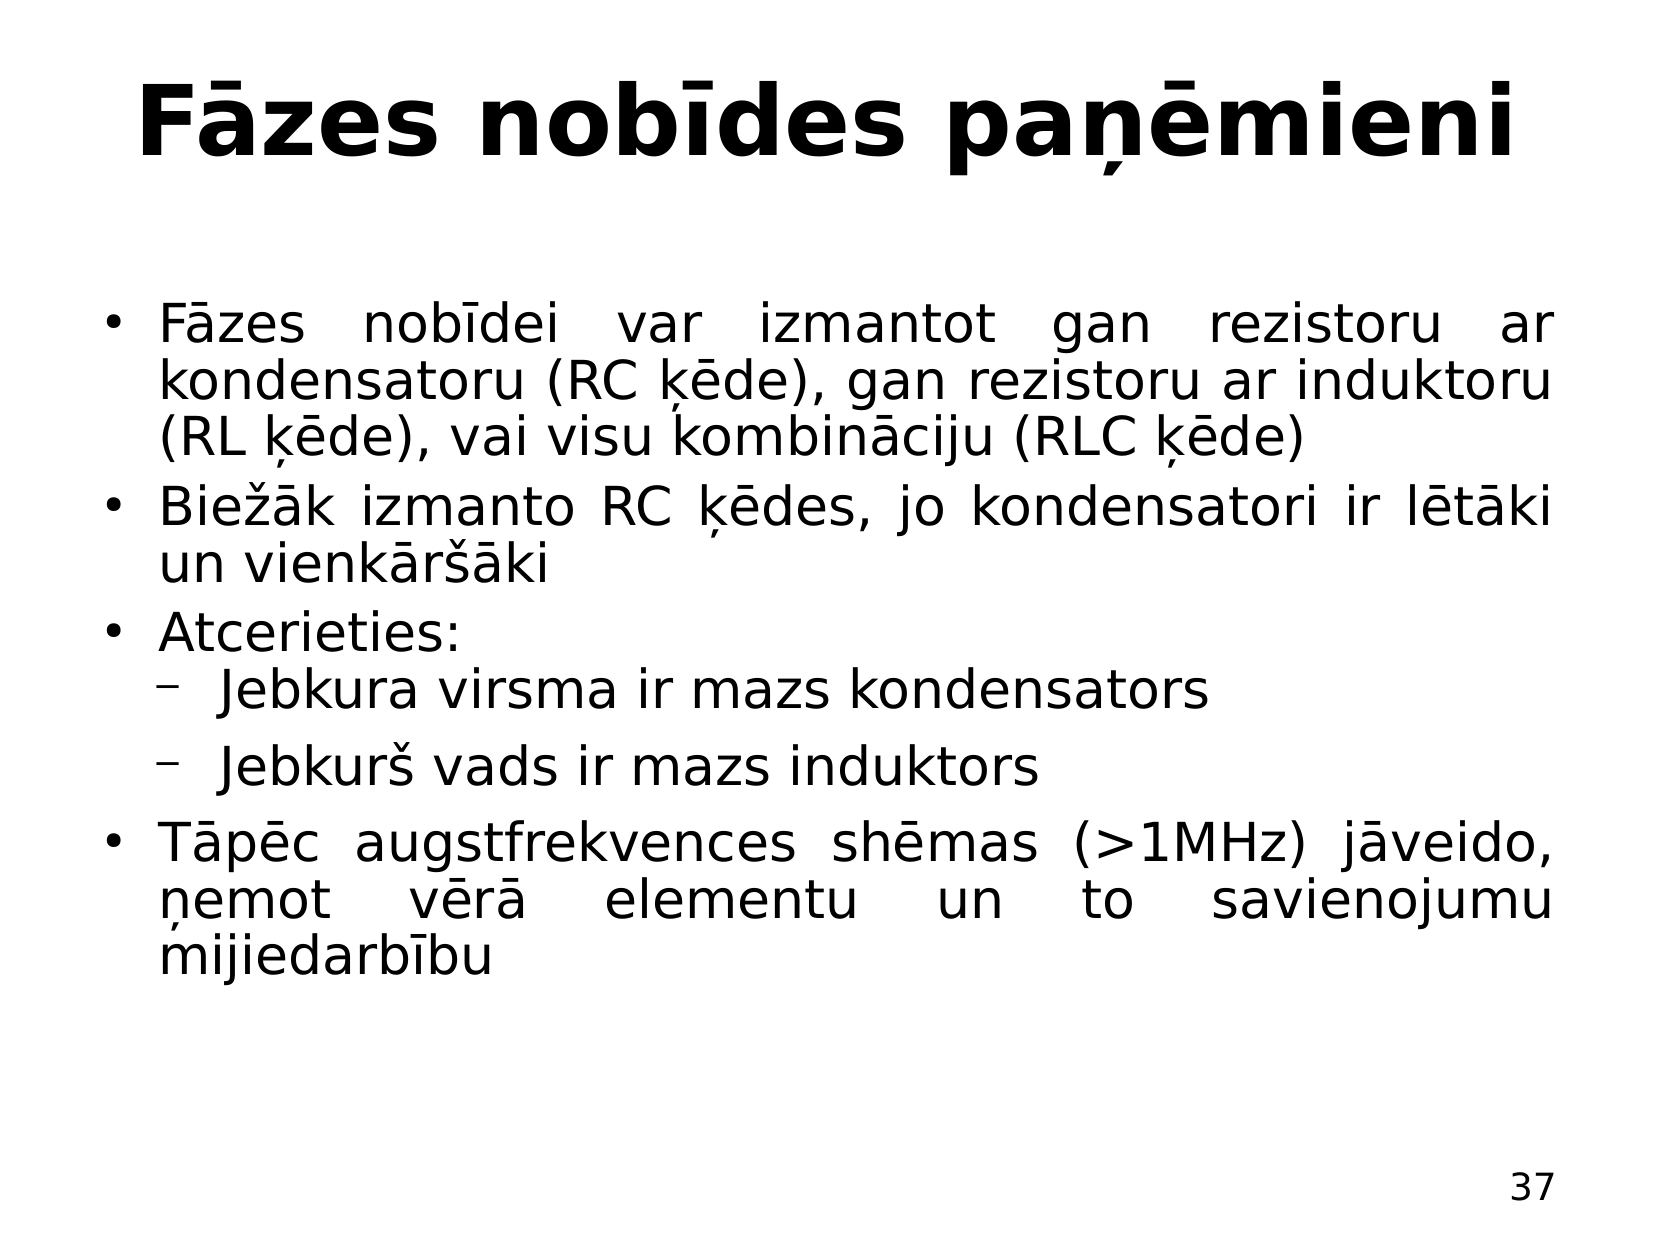

# Fāzes nobīdes paņēmieni
Fāzes nobīdei var izmantot gan rezistoru ar kondensatoru (RC ķēde), gan rezistoru ar induktoru (RL ķēde), vai visu kombināciju (RLC ķēde)
Biežāk izmanto RC ķēdes, jo kondensatori ir lētāki un vienkāršāki
Atcerieties:
Jebkura virsma ir mazs kondensators
Jebkurš vads ir mazs induktors
Tāpēc augstfrekvences shēmas (>1MHz) jāveido, ņemot vērā elementu un to savienojumu mijiedarbību